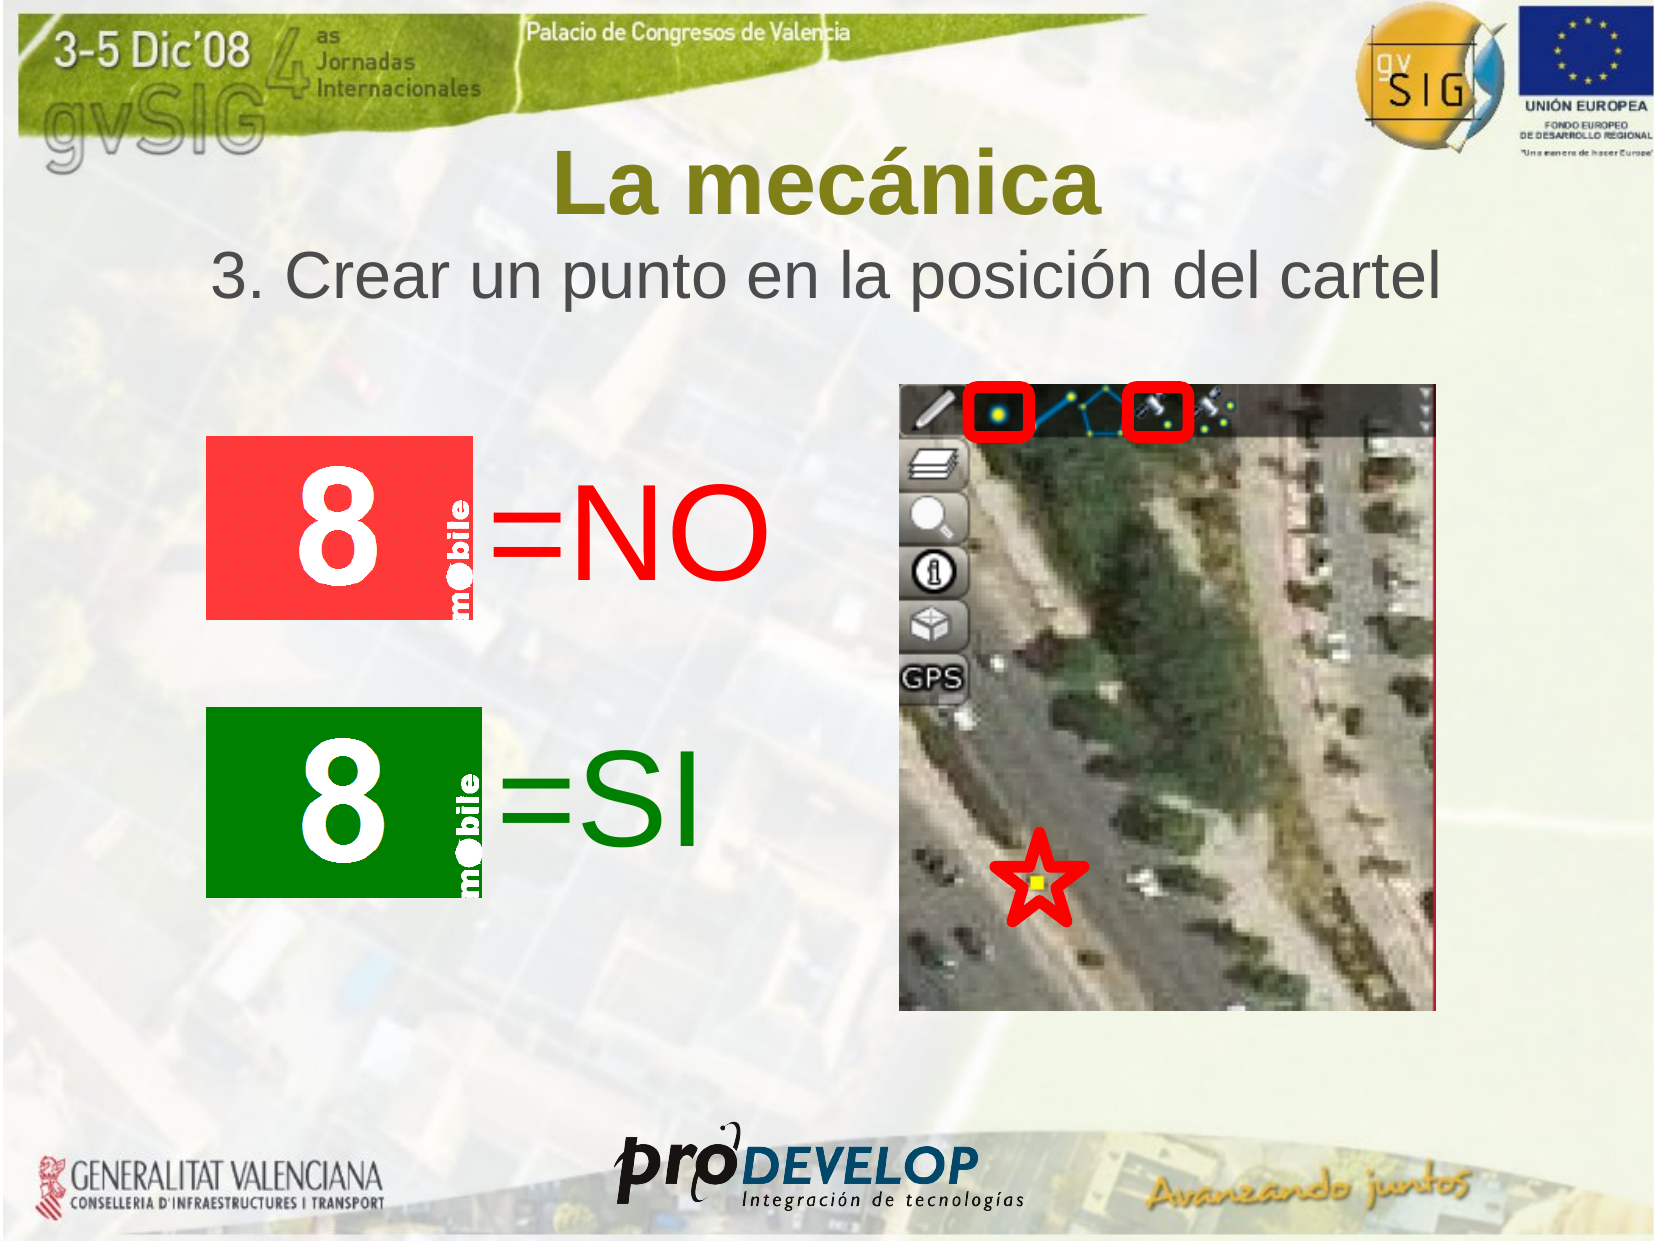

# La mecánica
3. Crear un punto en la posición del cartel
=NO
=SI